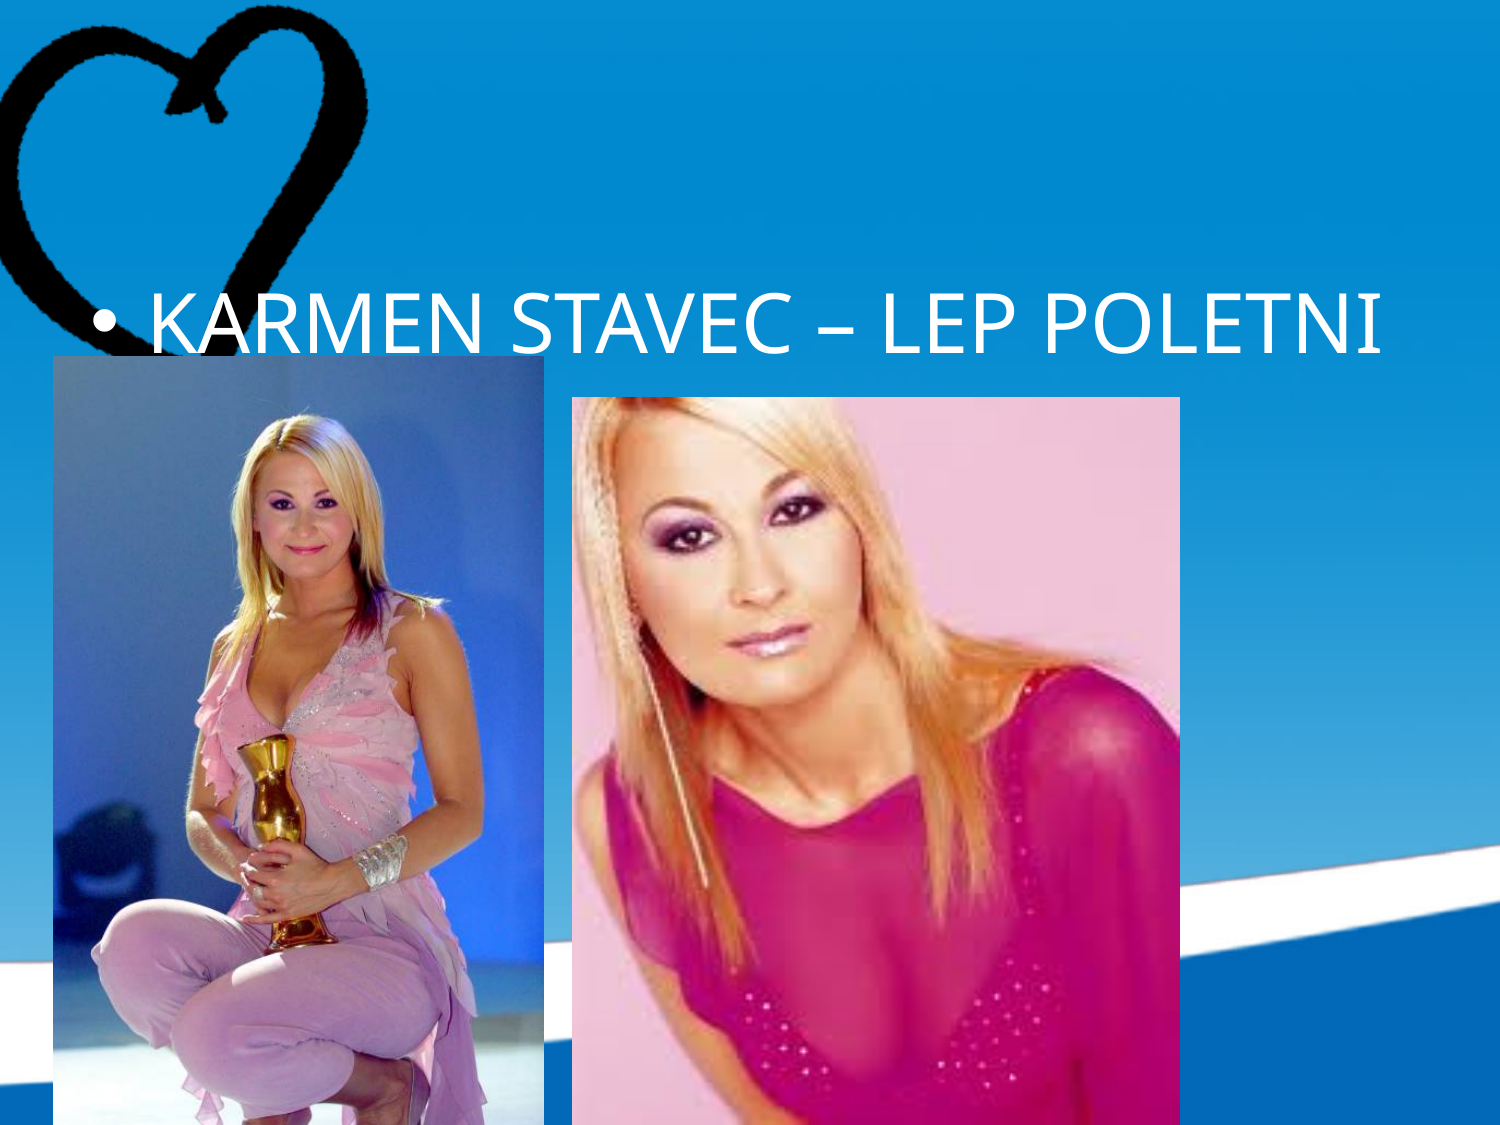

#
KARMEN STAVEC – LEP POLETNI DAN